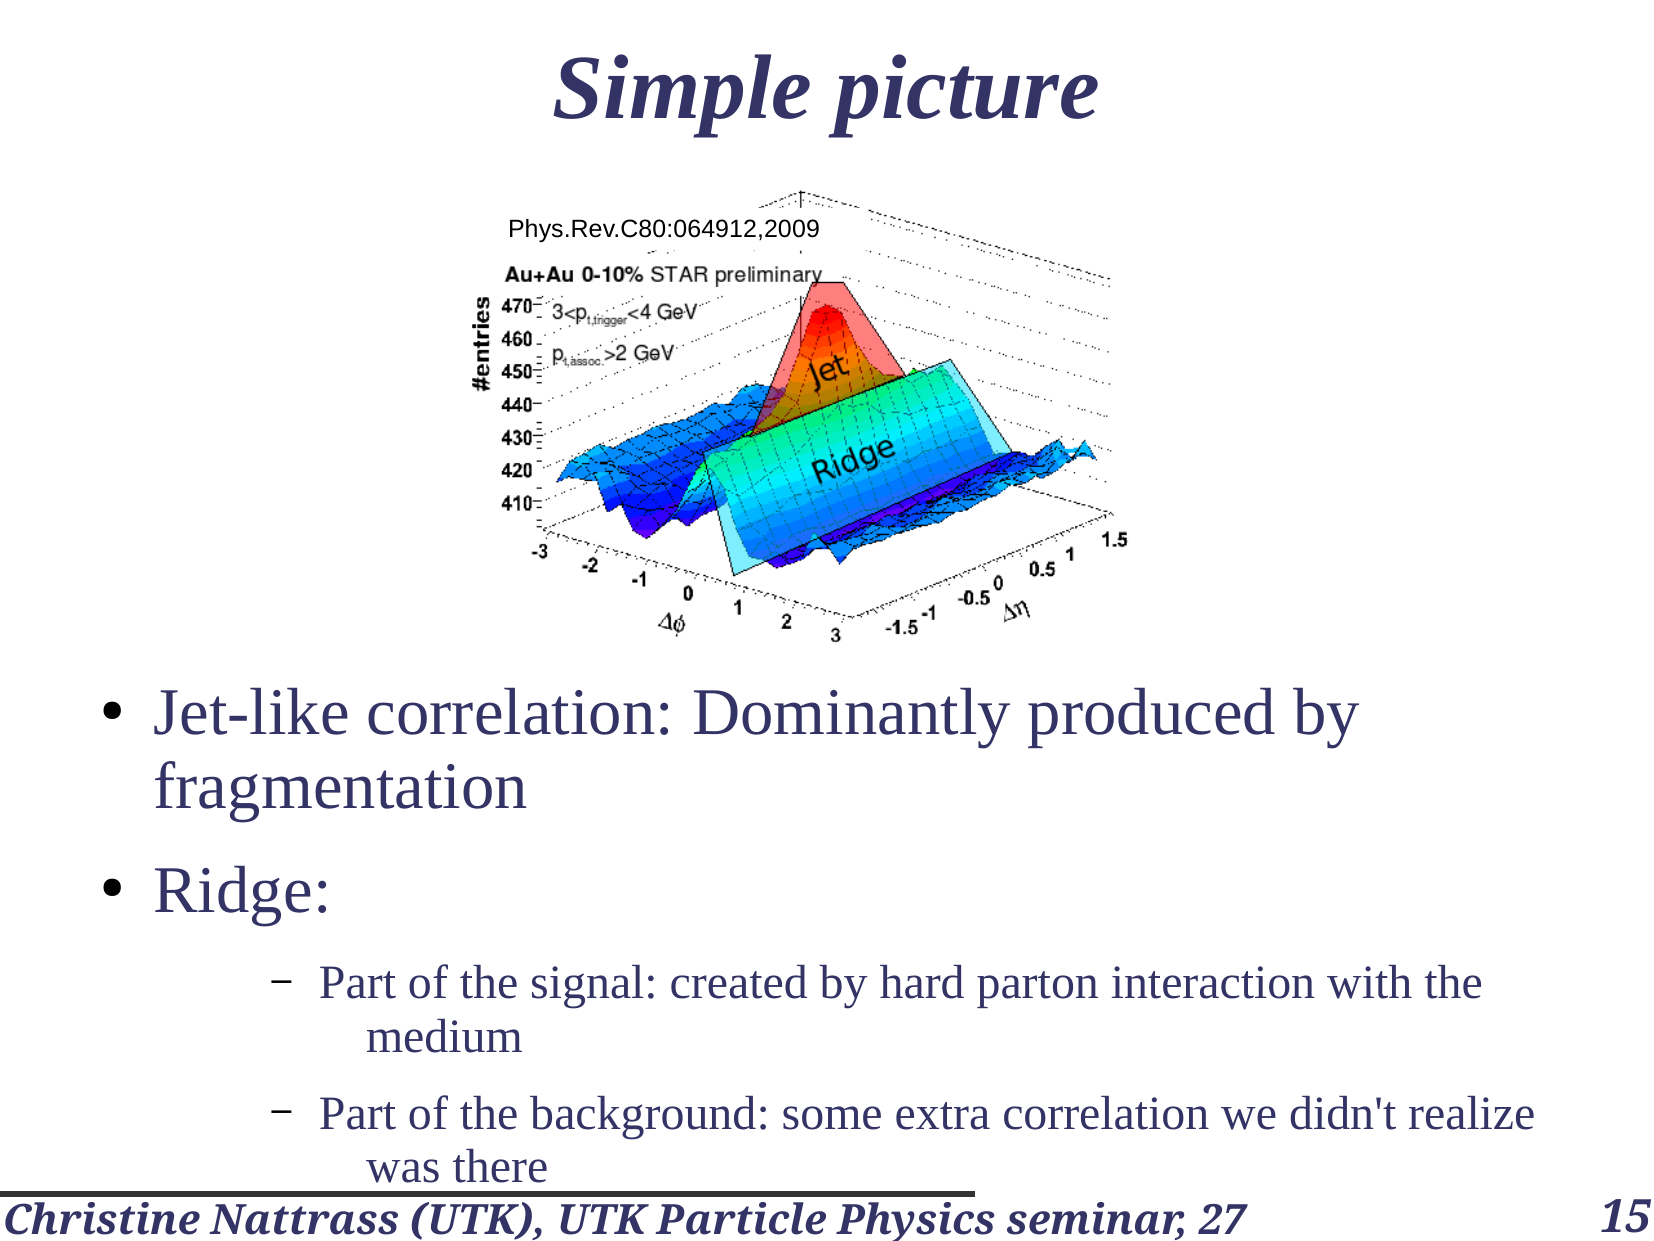

# Simple picture
Phys.Rev.C80:064912,2009
Jet-like correlation: Dominantly produced by fragmentation
Ridge:
Part of the signal: created by hard parton interaction with the medium
Part of the background: some extra correlation we didn't realize was there